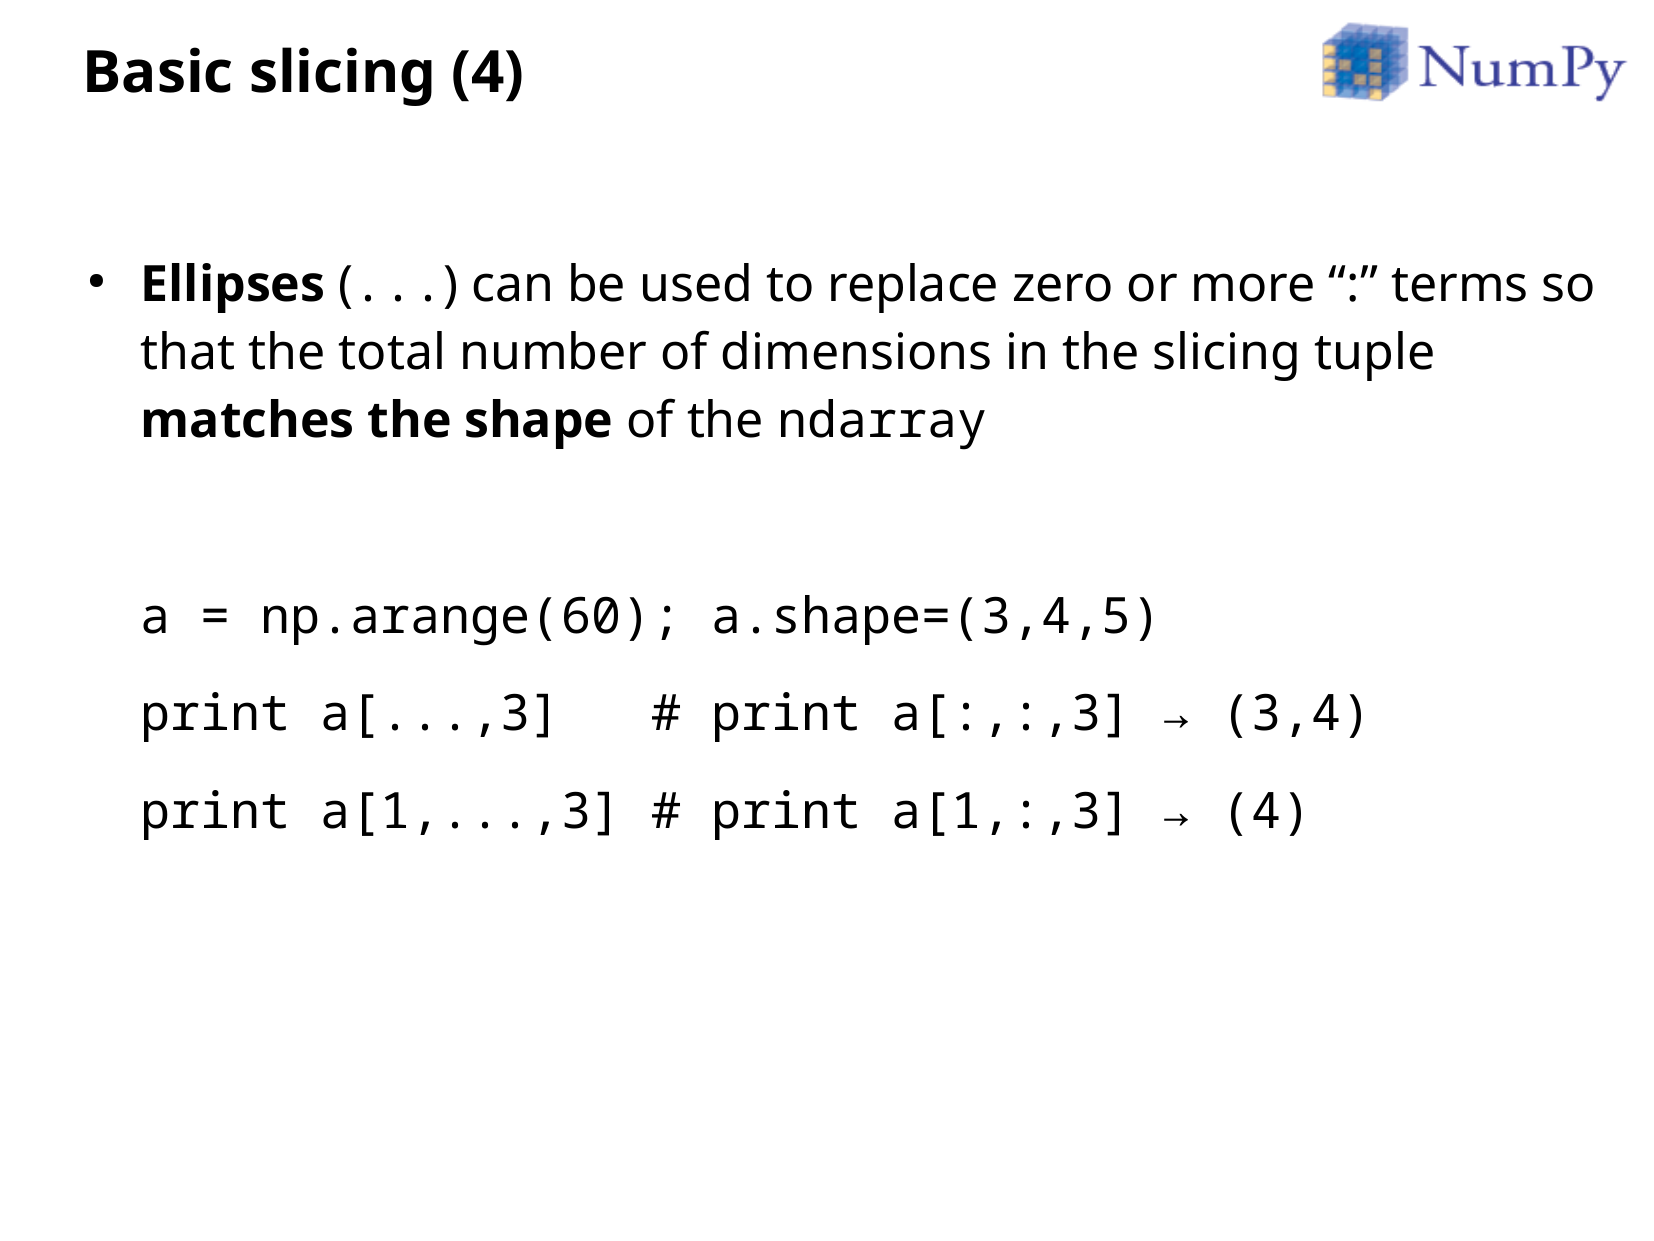

# Basic slicing (4)
Ellipses (...) can be used to replace zero or more “:” terms so that the total number of dimensions in the slicing tuple matches the shape of the ndarray
a = np.arange(60); a.shape=(3,4,5)
print a[...,3] # print a[:,:,3] → (3,4)
print a[1,...,3] # print a[1,:,3] → (4)